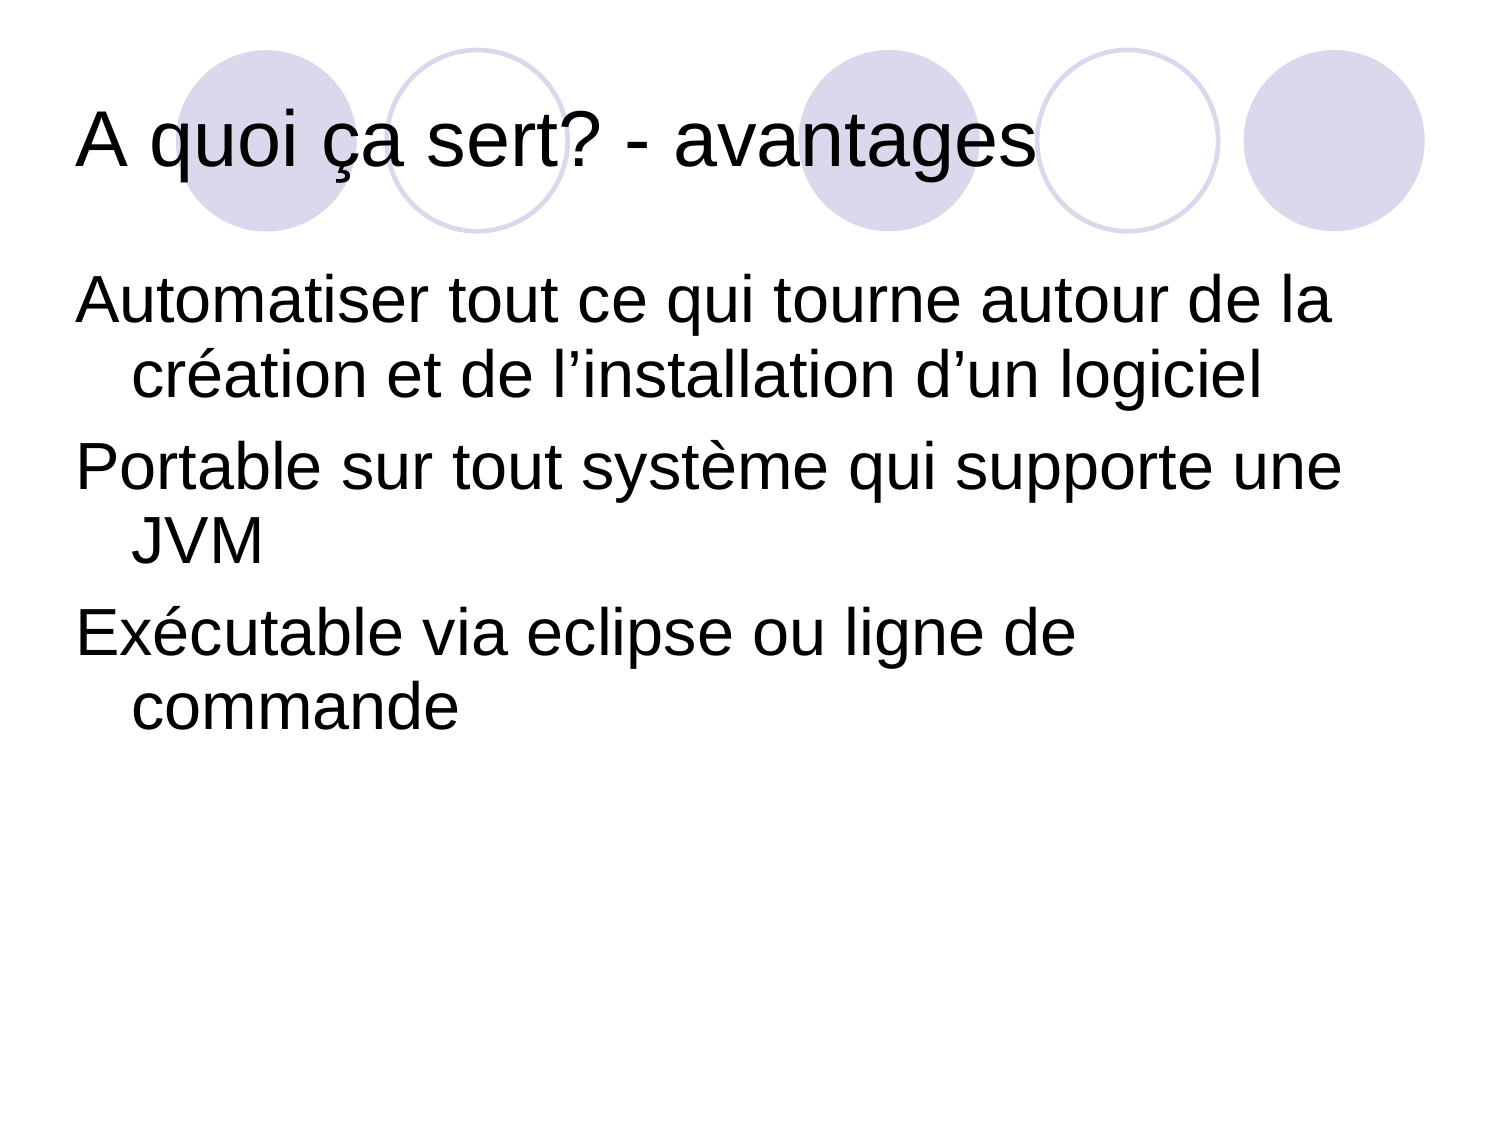

# A quoi ça sert? - avantages
Automatiser tout ce qui tourne autour de la création et de l’installation d’un logiciel
Portable sur tout système qui supporte une JVM
Exécutable via eclipse ou ligne de commande